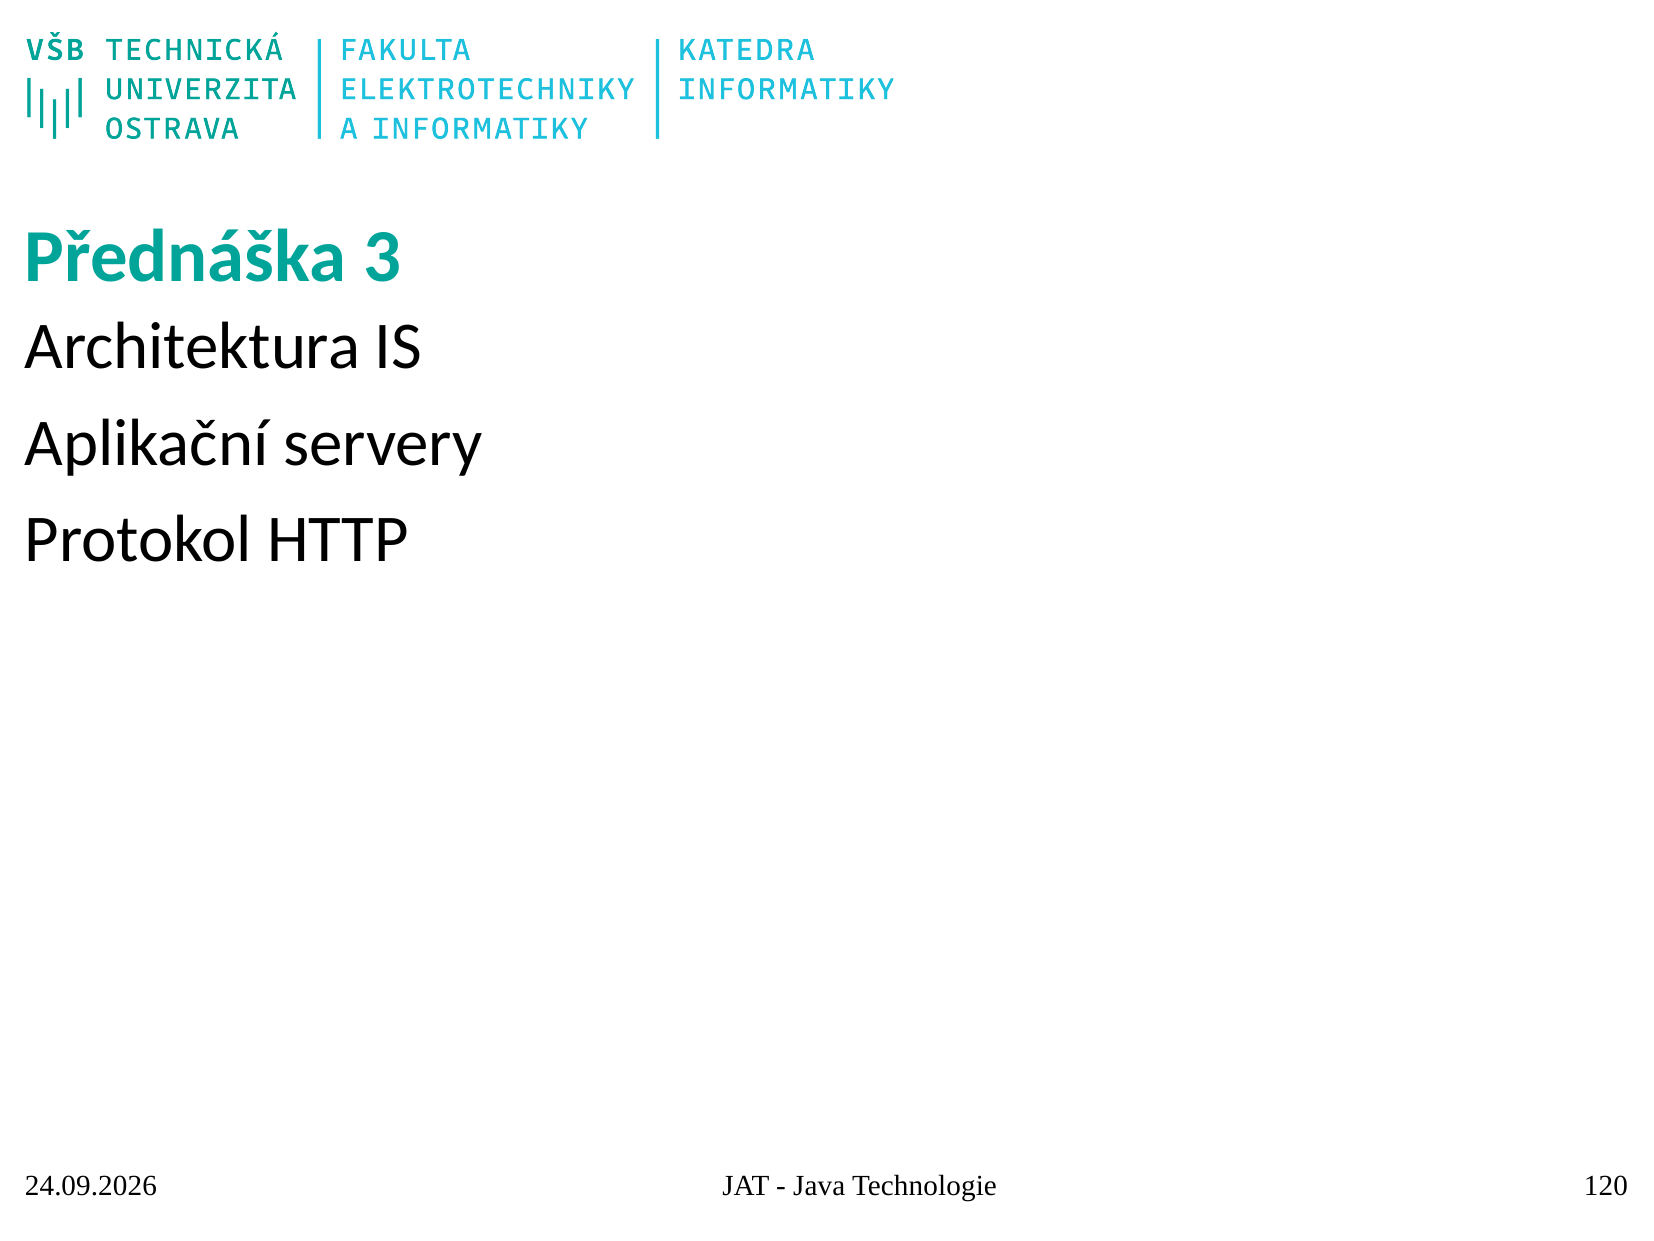

Přednáška 3
# Architektura IS
Aplikační servery
Protokol HTTP
JAT - Java Technologie
120